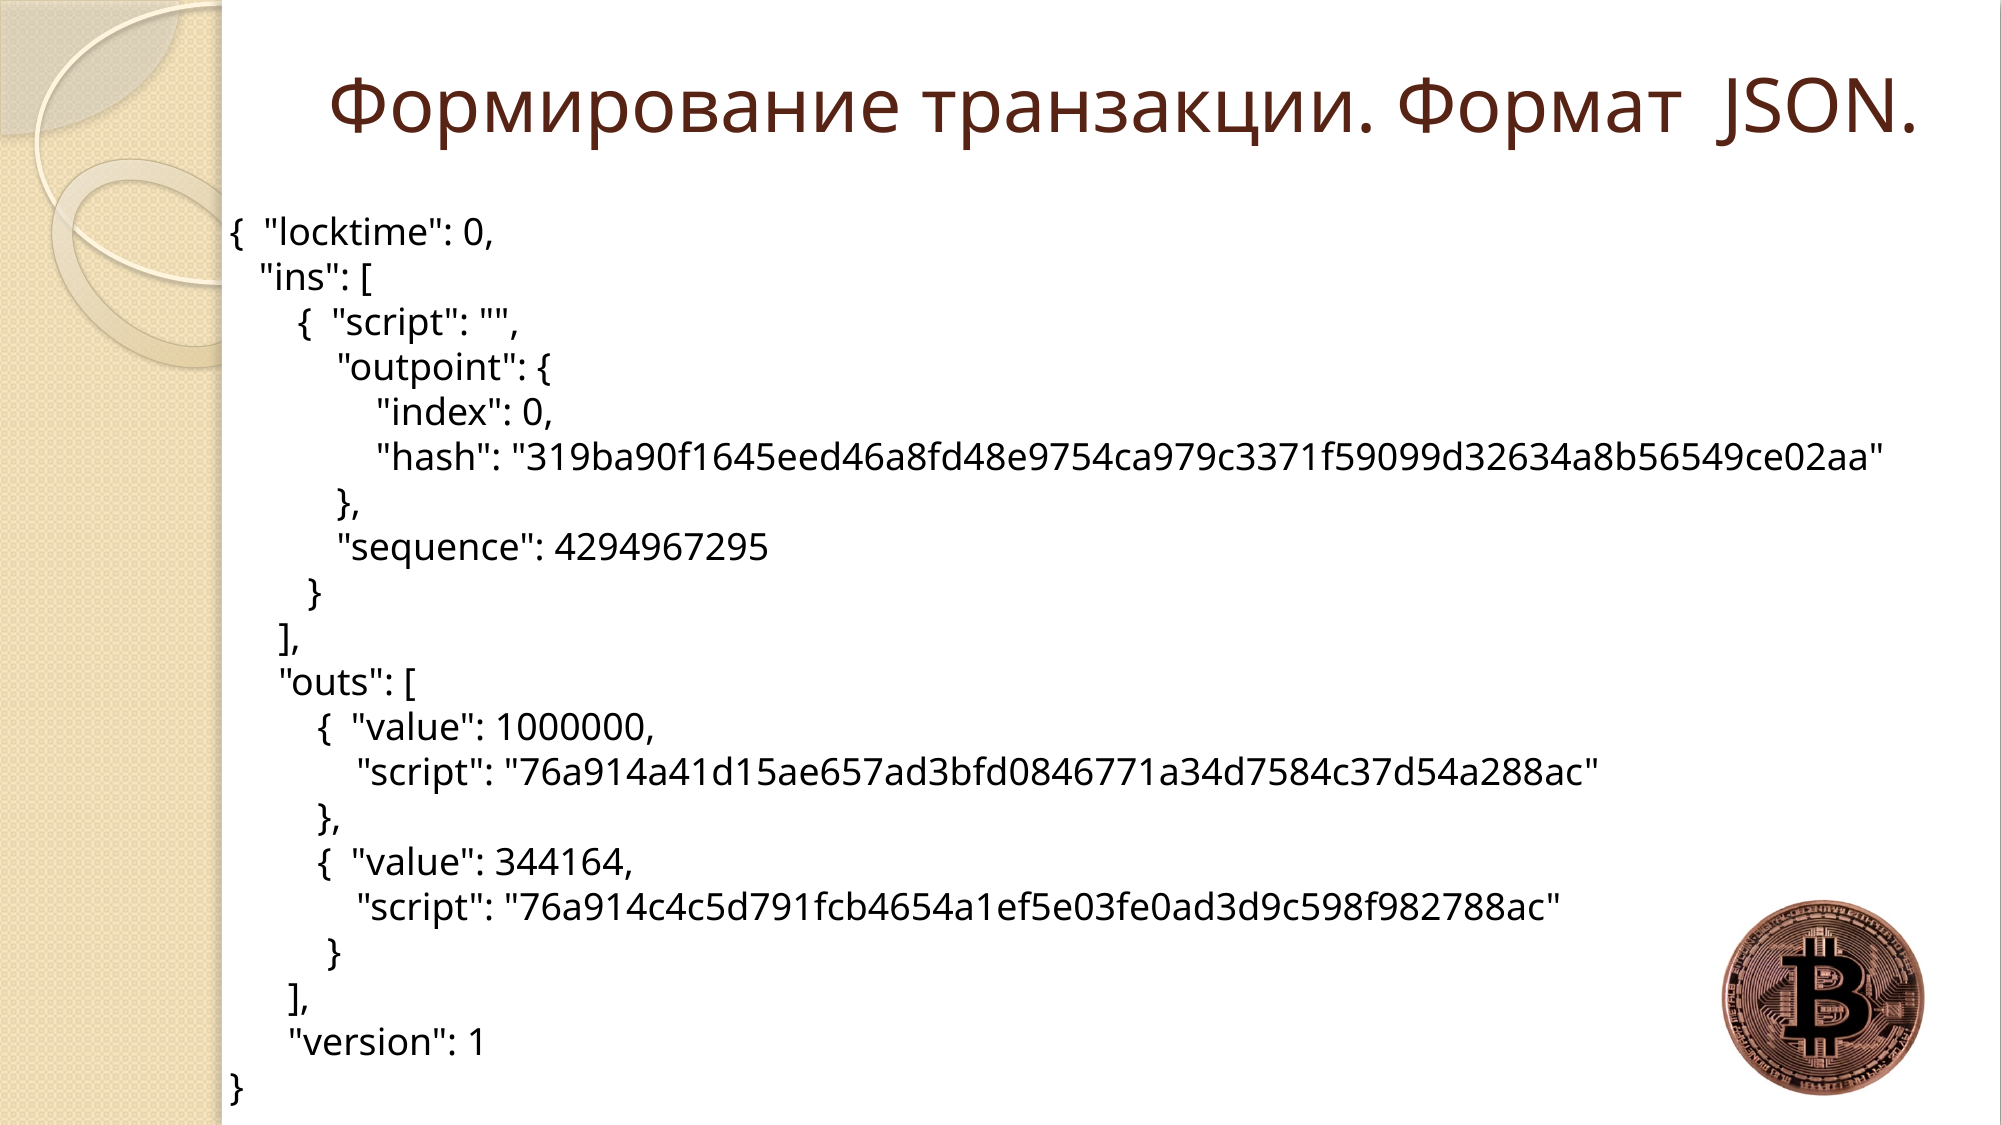

# Формирование транзакции. Формат JSON.
{ "locktime": 0,
 "ins": [
 { "script": "",
 "outpoint": {
 "index": 0,
 "hash": "319ba90f1645eed46a8fd48e9754ca979c3371f59099d32634a8b56549ce02aa"
 },
 "sequence": 4294967295
 }
 ],
 "outs": [
 { "value": 1000000,
 "script": "76a914a41d15ae657ad3bfd0846771a34d7584c37d54a288ac"
 },
 { "value": 344164,
 "script": "76a914c4c5d791fcb4654a1ef5e03fe0ad3d9c598f982788ac"
 }
 ],
 "version": 1
}